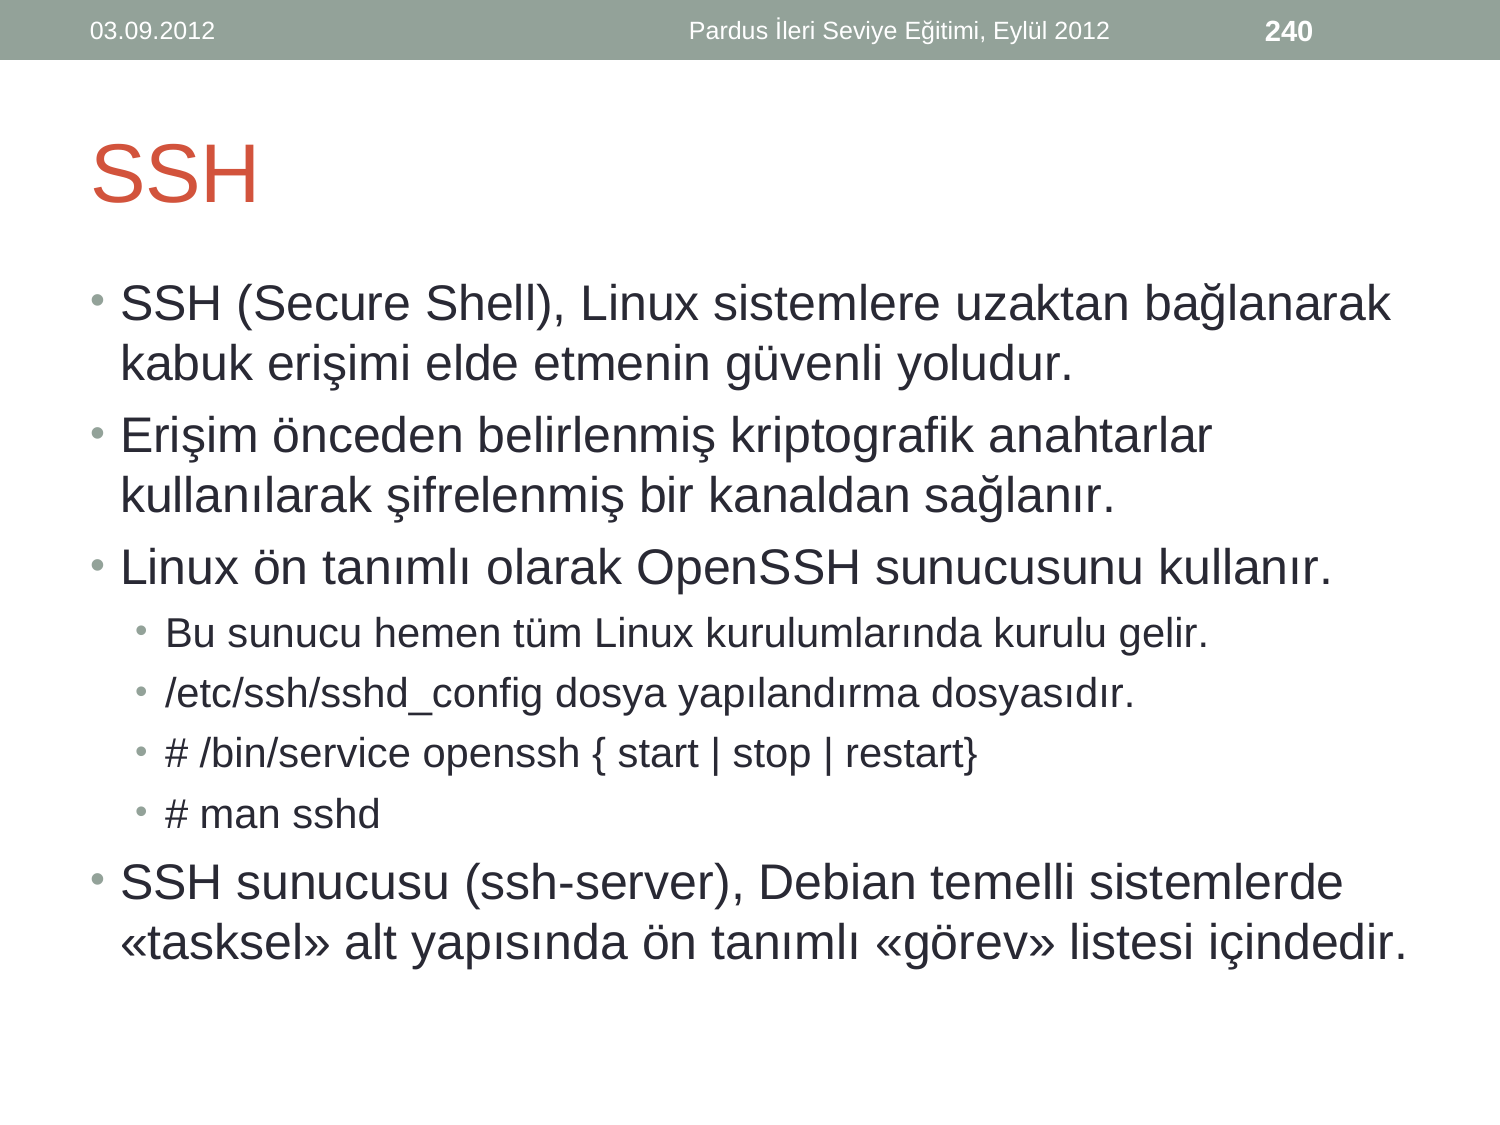

03.09.2012
Pardus İleri Seviye Eğitimi, Eylül 2012
# SSH
SSH (Secure Shell), Linux sistemlere uzaktan bağlanarak kabuk erişimi elde etmenin güvenli yoludur.
Erişim önceden belirlenmiş kriptografik anahtarlar kullanılarak şifrelenmiş bir kanaldan sağlanır.
Linux ön tanımlı olarak OpenSSH sunucusunu kullanır.
Bu sunucu hemen tüm Linux kurulumlarında kurulu gelir.
/etc/ssh/sshd_config dosya yapılandırma dosyasıdır.
# /bin/service openssh { start | stop | restart}
# man sshd
SSH sunucusu (ssh-server), Debian temelli sistemlerde «tasksel» alt yapısında ön tanımlı «görev» listesi içindedir.